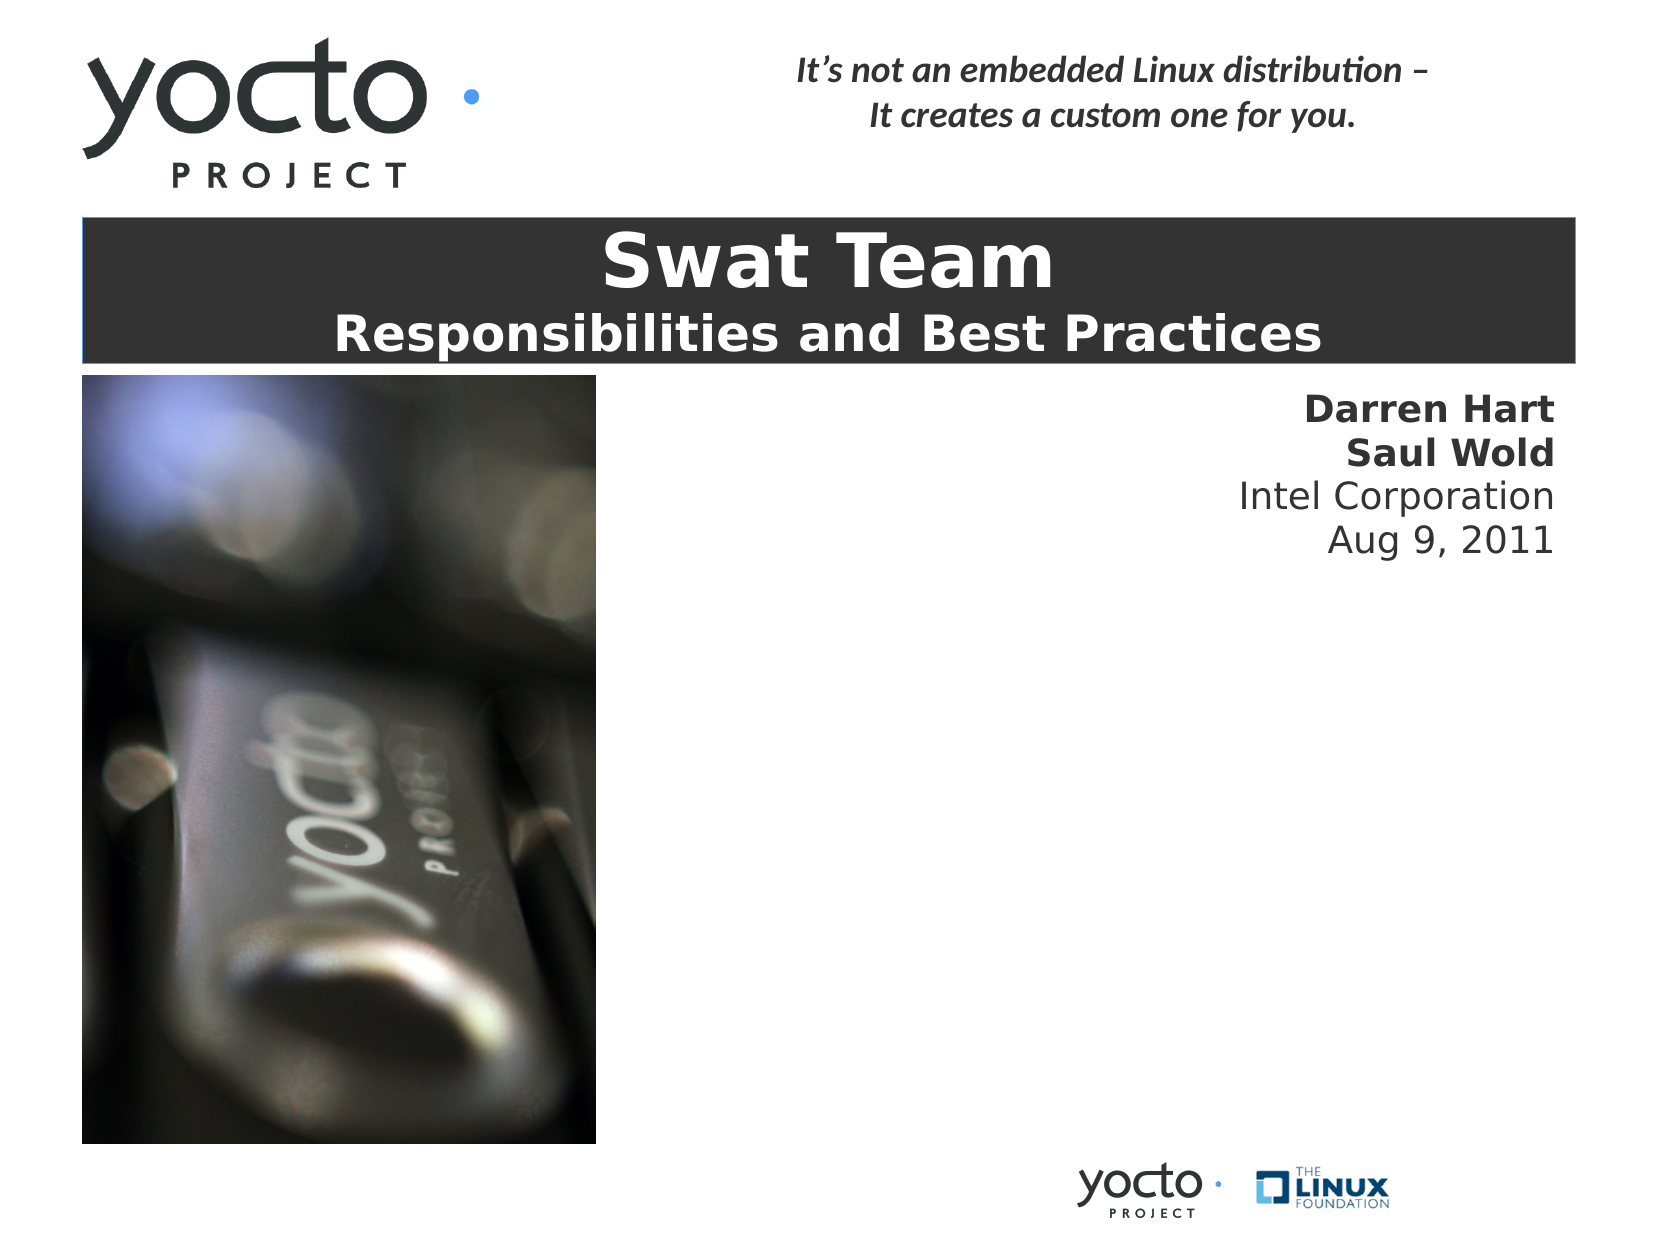

# Swat Team Responsibilities and Best Practices
Darren Hart
Saul Wold
Intel Corporation
Aug 9, 2011